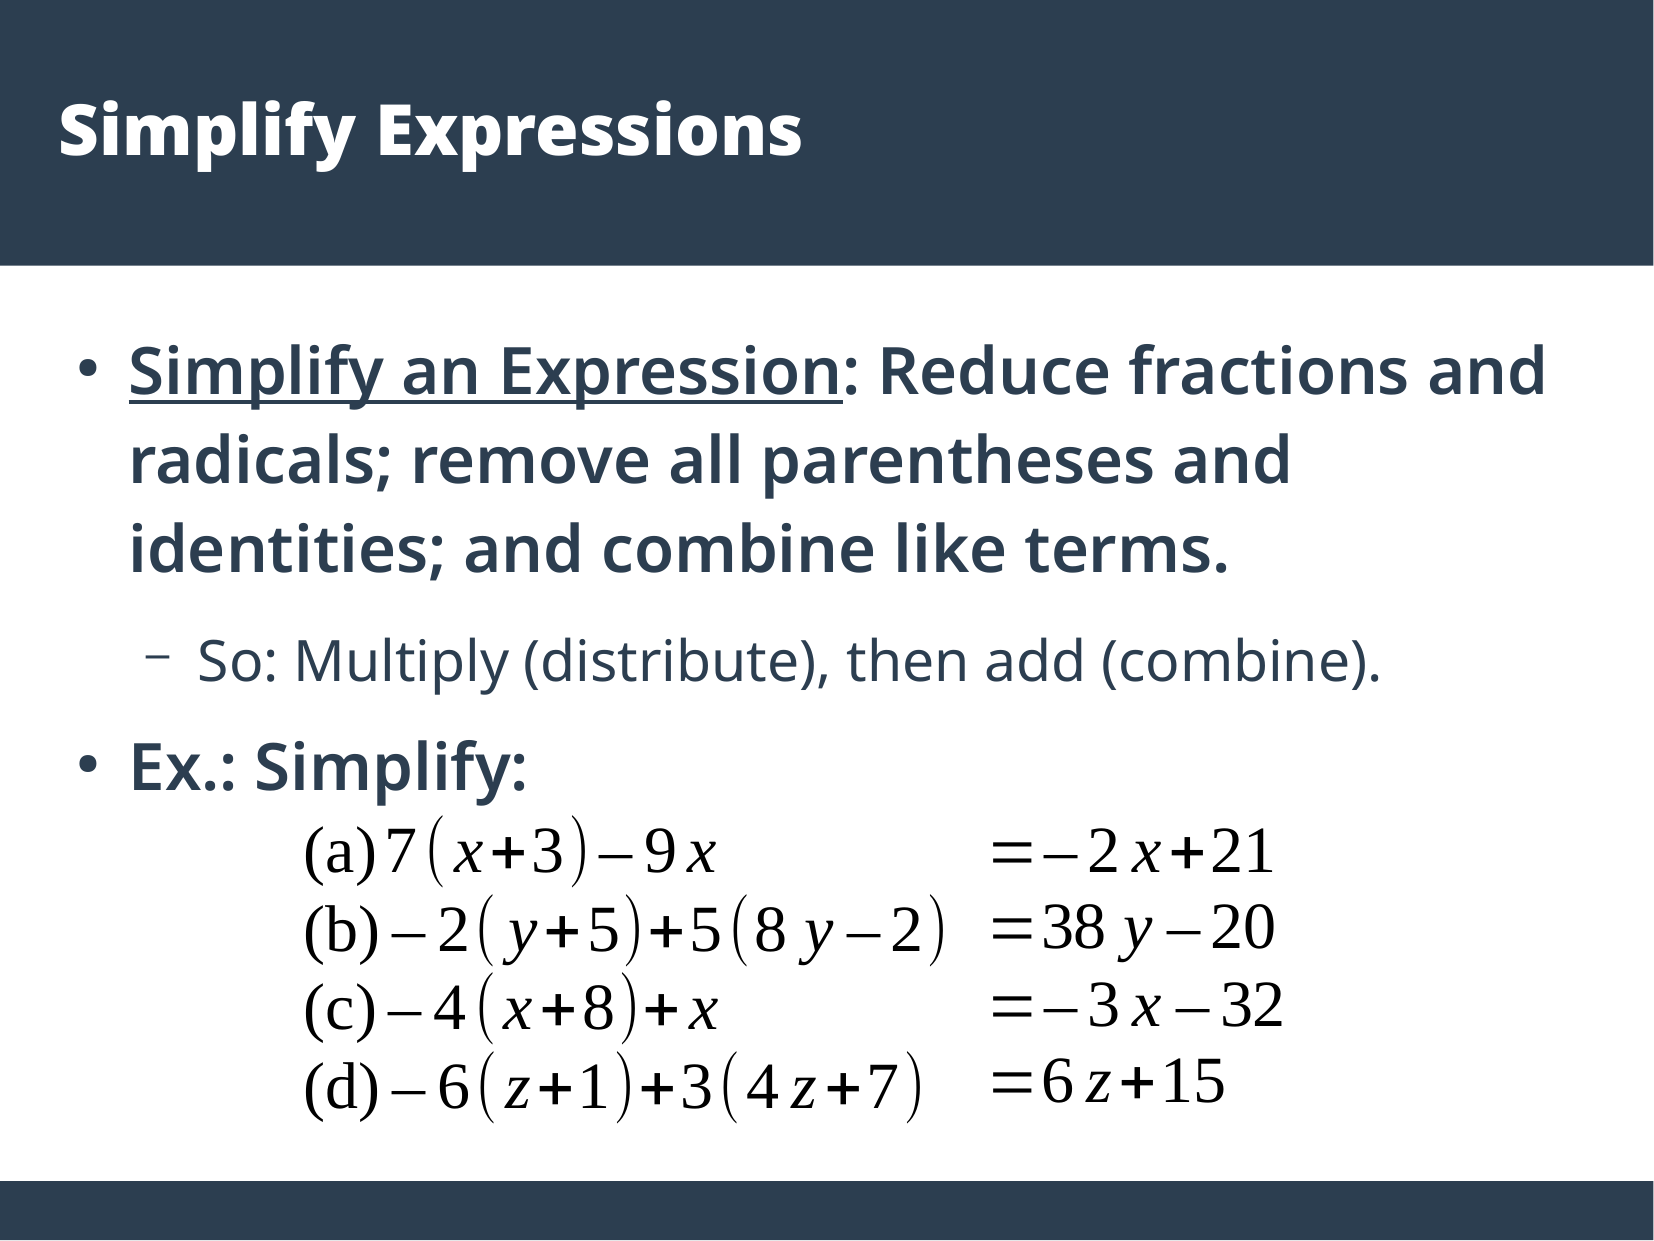

# Simplify Expressions
Simplify an Expression: Reduce fractions and radicals; remove all parentheses and identities; and combine like terms.
So: Multiply (distribute), then add (combine).
Ex.: Simplify: